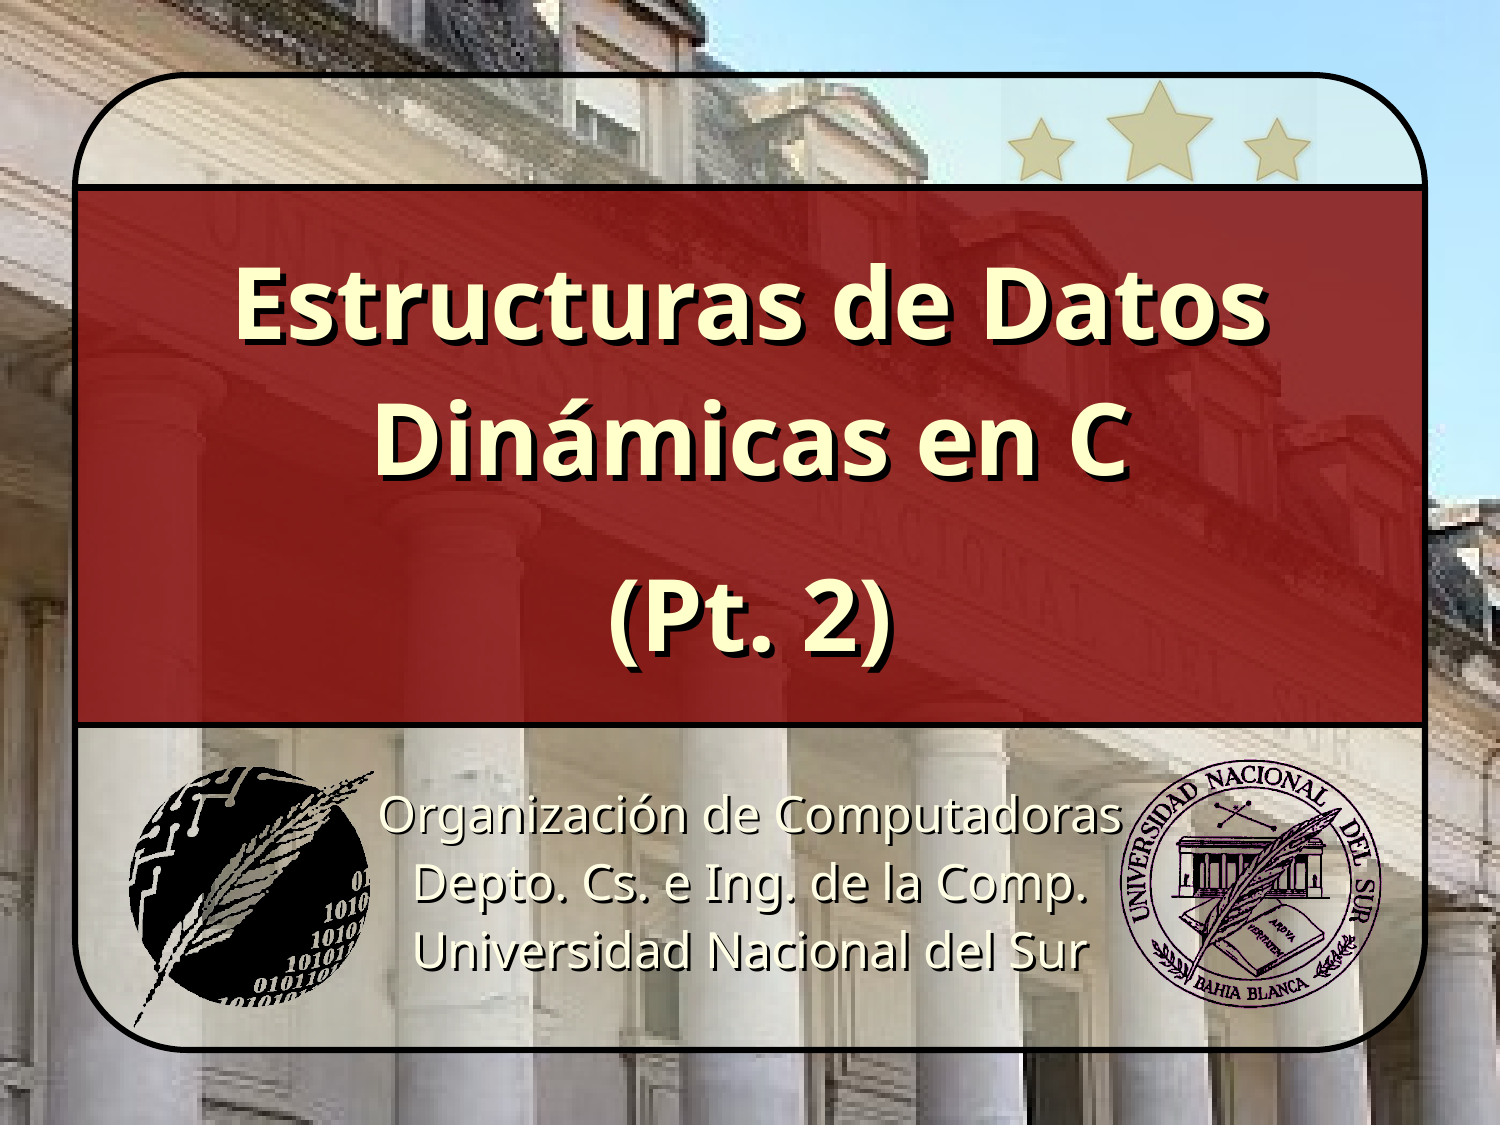

# Estructuras de Datos Dinámicas en C (Pt. 2)